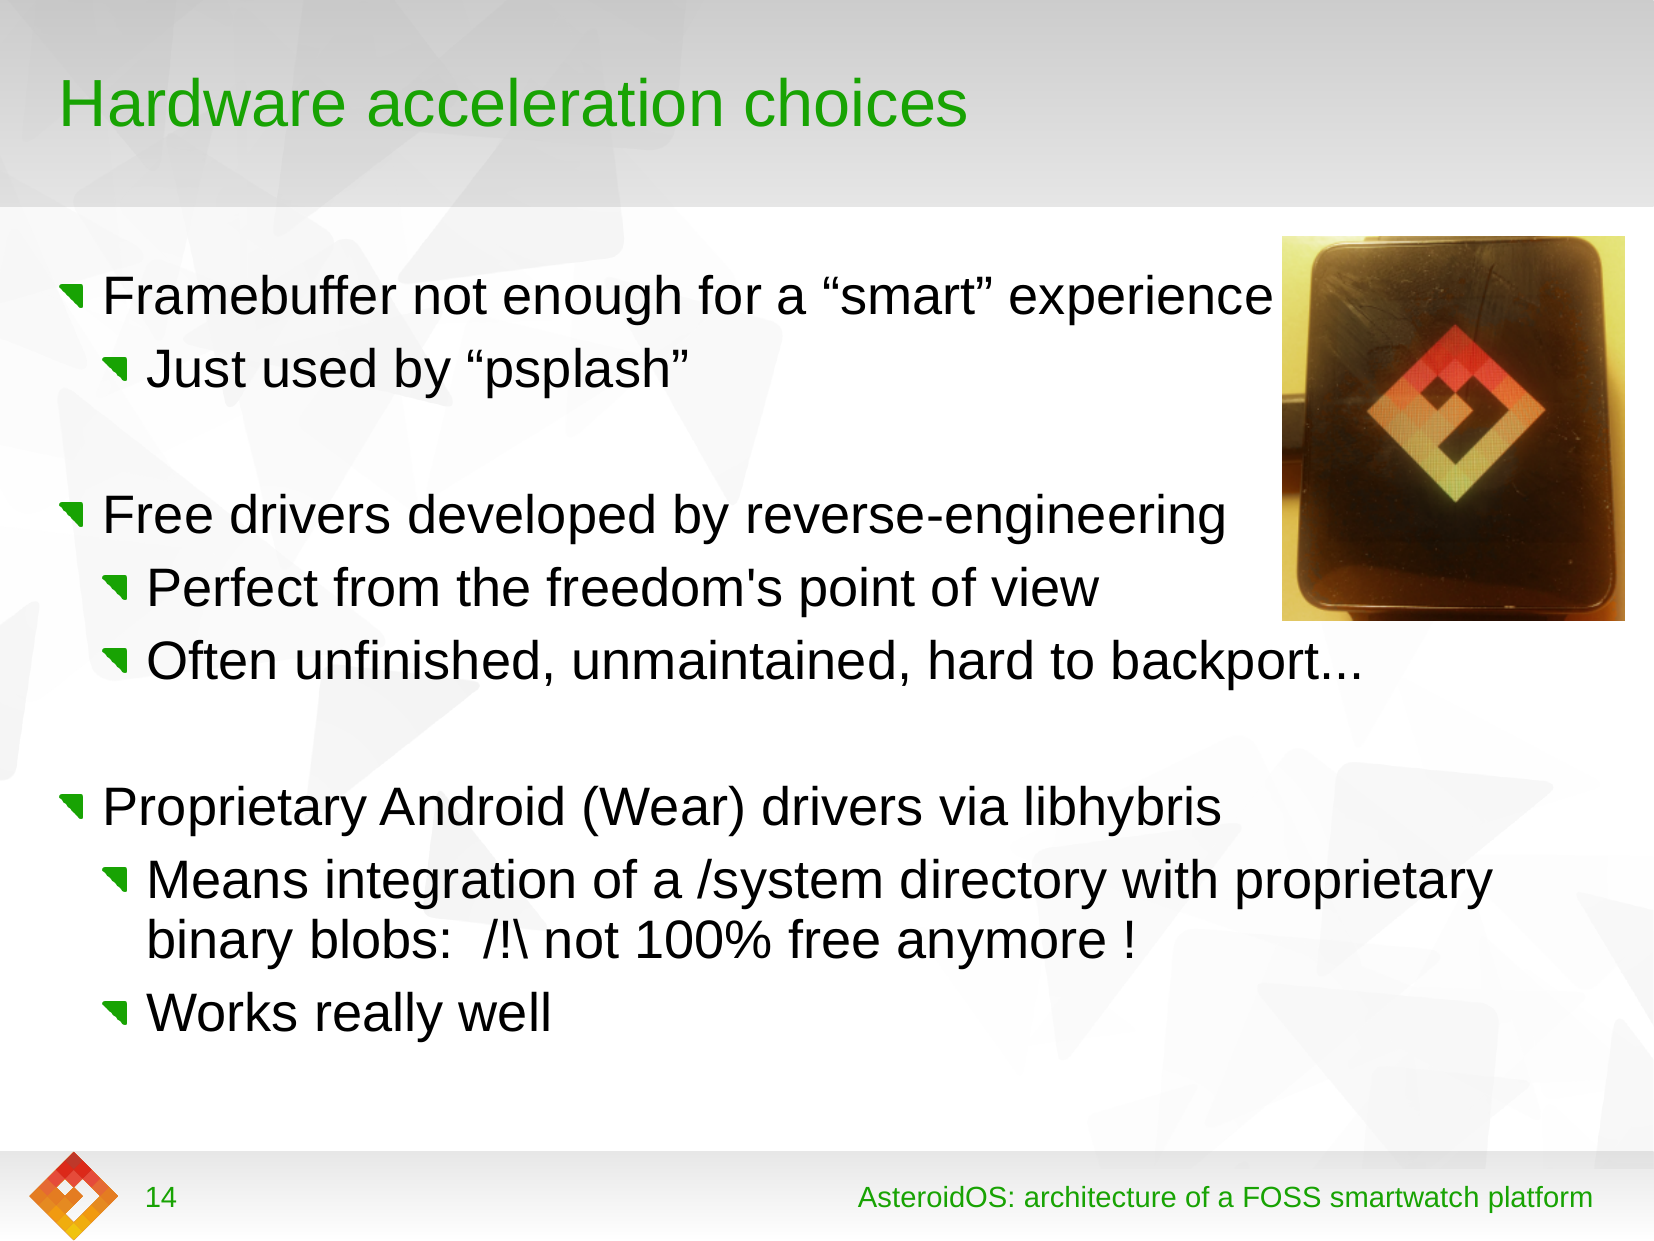

# Hardware acceleration choices
Framebuffer not enough for a “smart” experience
Just used by “psplash”
Free drivers developed by reverse-engineering
Perfect from the freedom's point of view
Often unfinished, unmaintained, hard to backport...
Proprietary Android (Wear) drivers via libhybris
Means integration of a /system directory with proprietary binary blobs: /!\ not 100% free anymore !
Works really well
14
AsteroidOS: architecture of a FOSS smartwatch platform